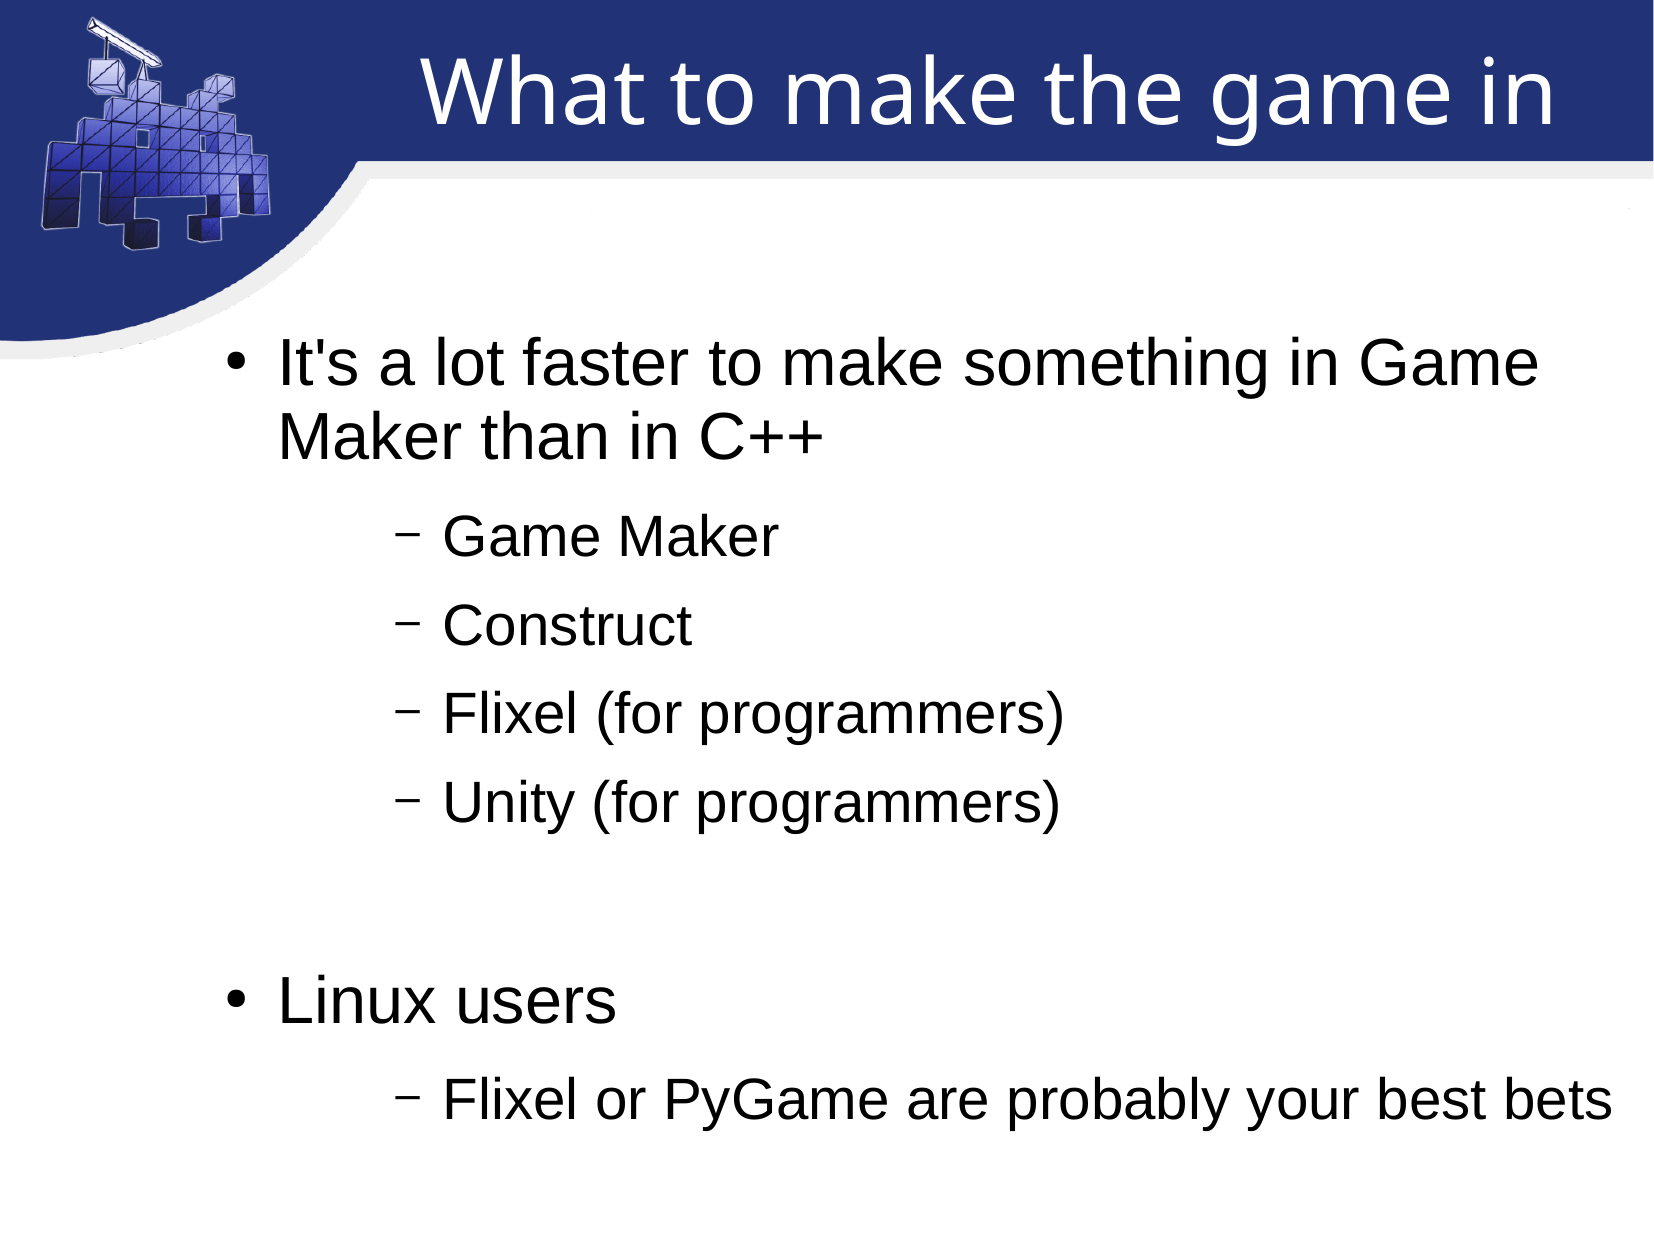

# What to make the game in
It's a lot faster to make something in Game Maker than in C++
Game Maker
Construct
Flixel (for programmers)
Unity (for programmers)
Linux users
Flixel or PyGame are probably your best bets